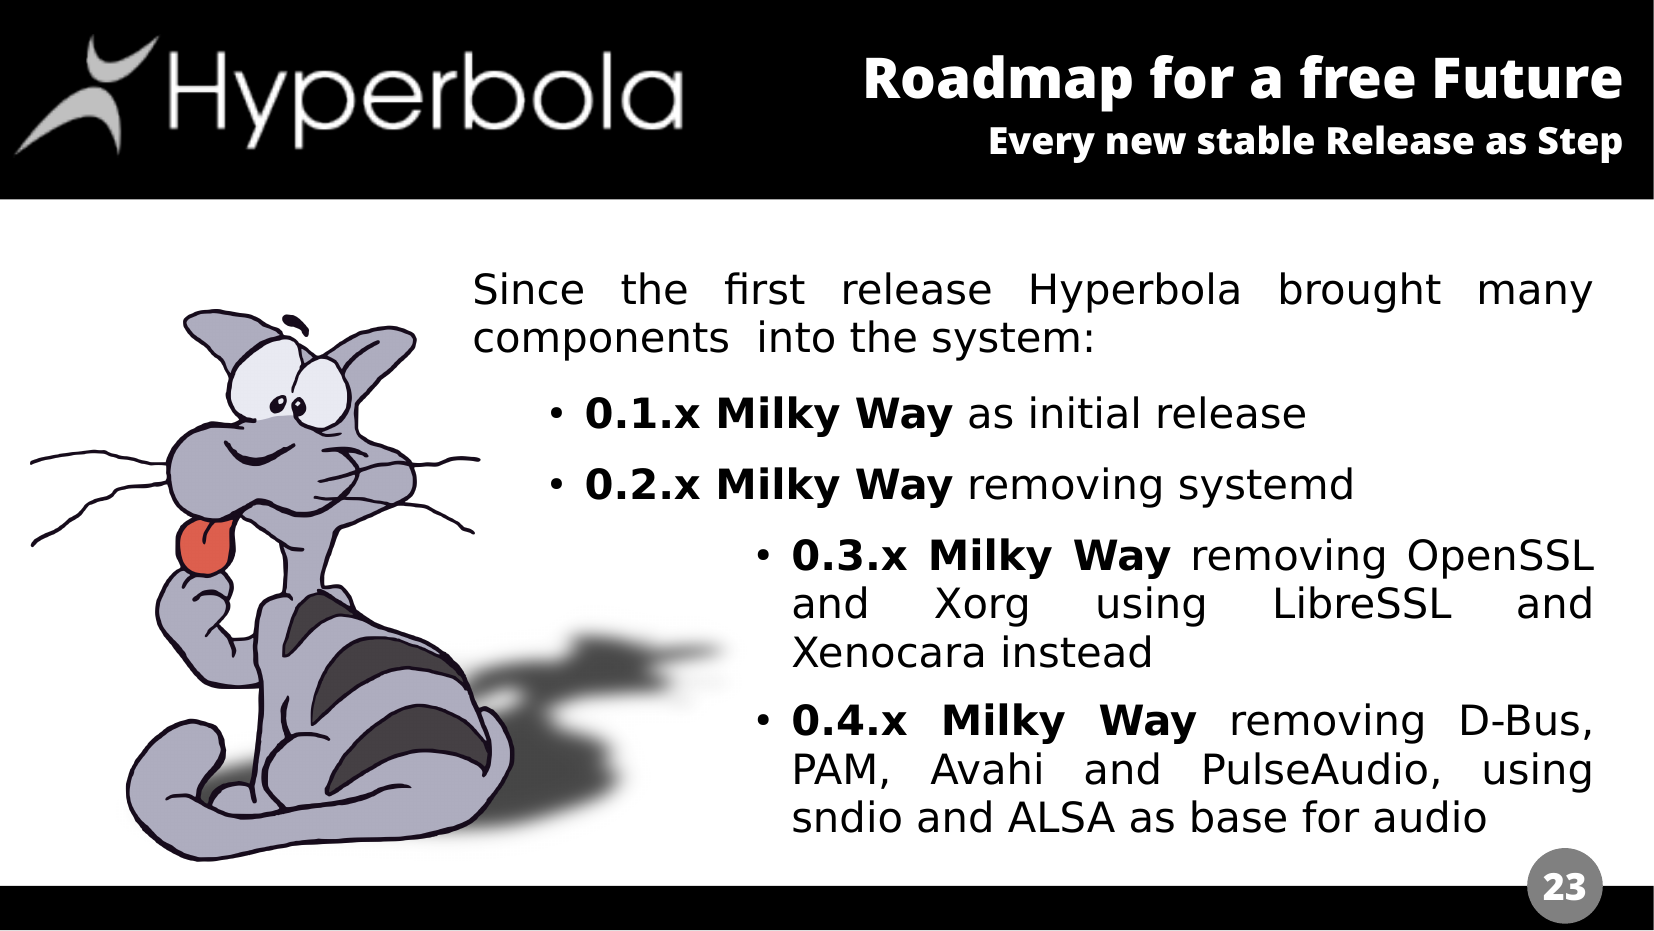

# Roadmap for a free Future Every new stable Release as Step
Since the first release Hyperbola brought many components into the system:
0.1.x Milky Way as initial release
0.2.x Milky Way removing systemd
0.3.x Milky Way removing OpenSSL and Xorg using LibreSSL and Xenocara instead
0.4.x Milky Way removing D-Bus, PAM, Avahi and PulseAudio, using sndio and ALSA as base for audio